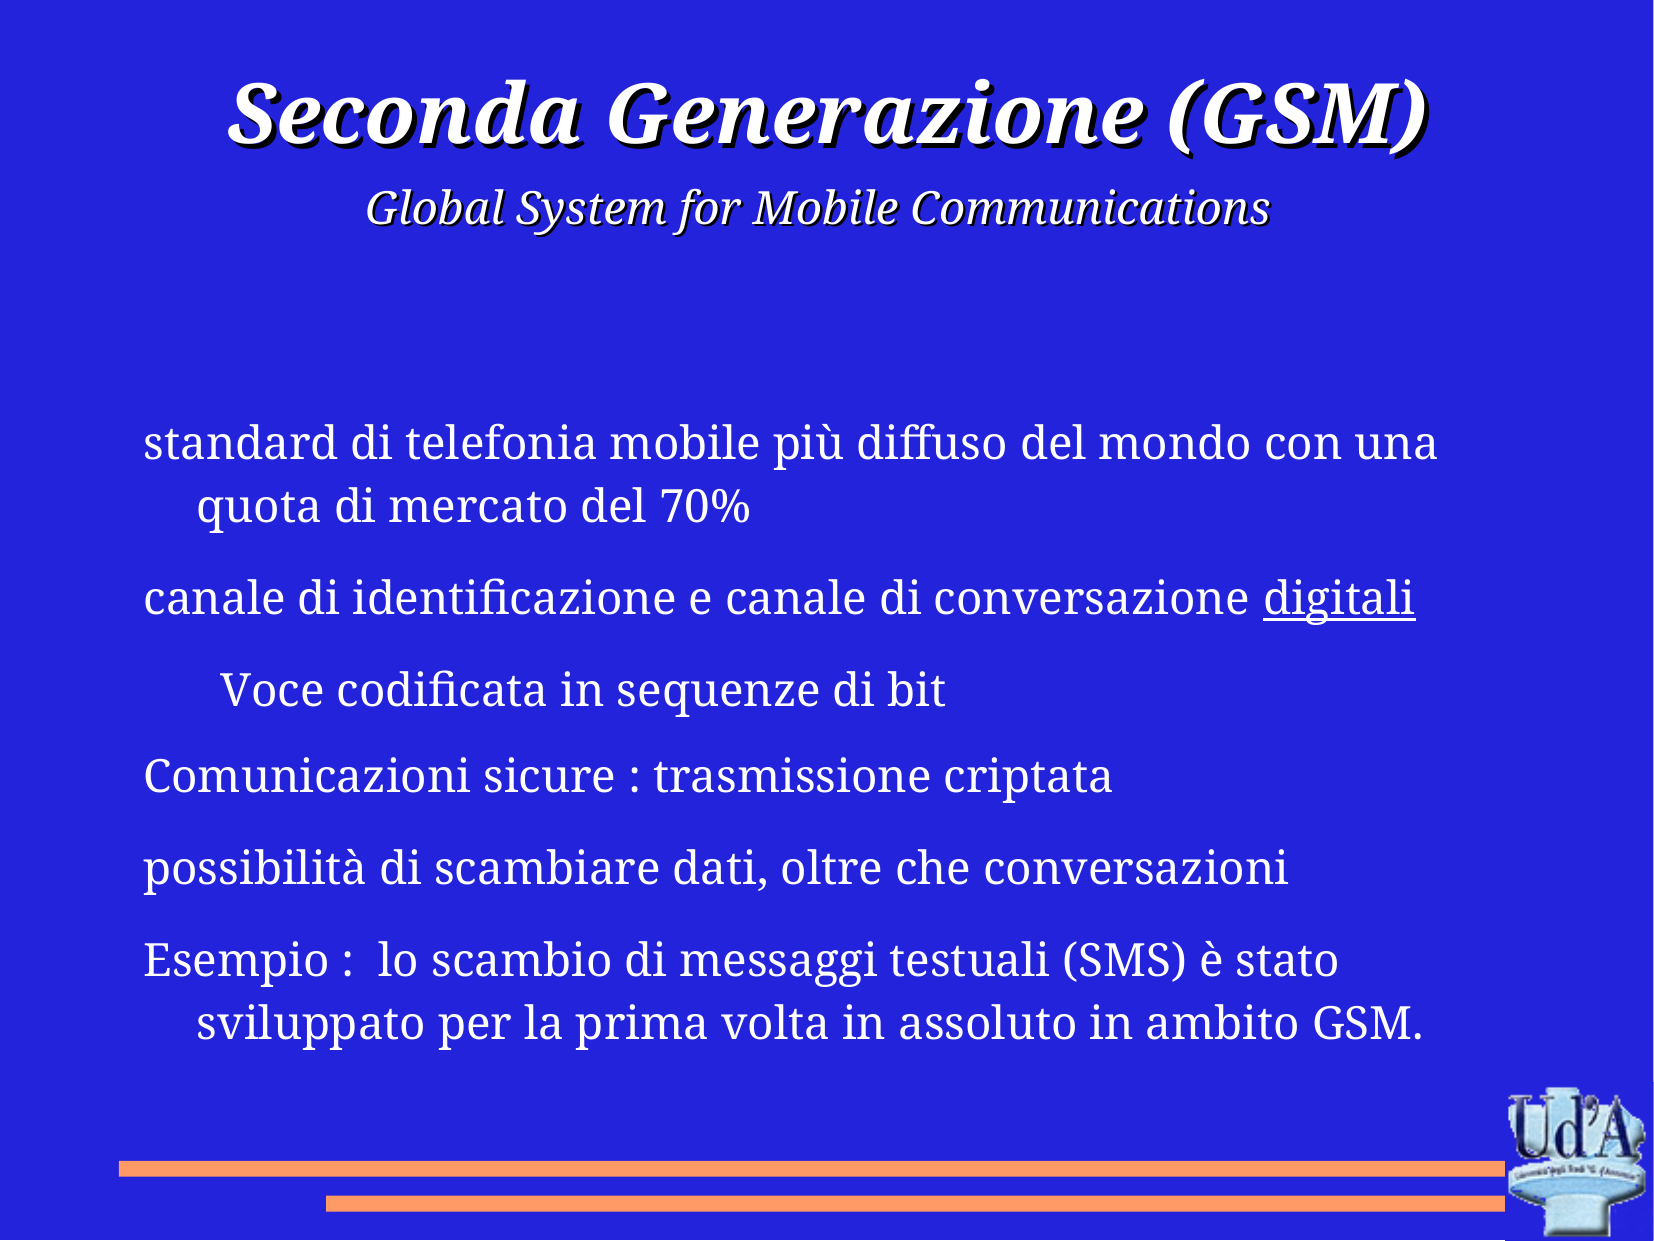

# Seconda Generazione (GSM)
Global System for Mobile Communications
standard di telefonia mobile più diffuso del mondo con una quota di mercato del 70%
canale di identificazione e canale di conversazione digitali
Voce codificata in sequenze di bit
Comunicazioni sicure : trasmissione criptata
possibilità di scambiare dati, oltre che conversazioni
Esempio : lo scambio di messaggi testuali (SMS) è stato sviluppato per la prima volta in assoluto in ambito GSM.